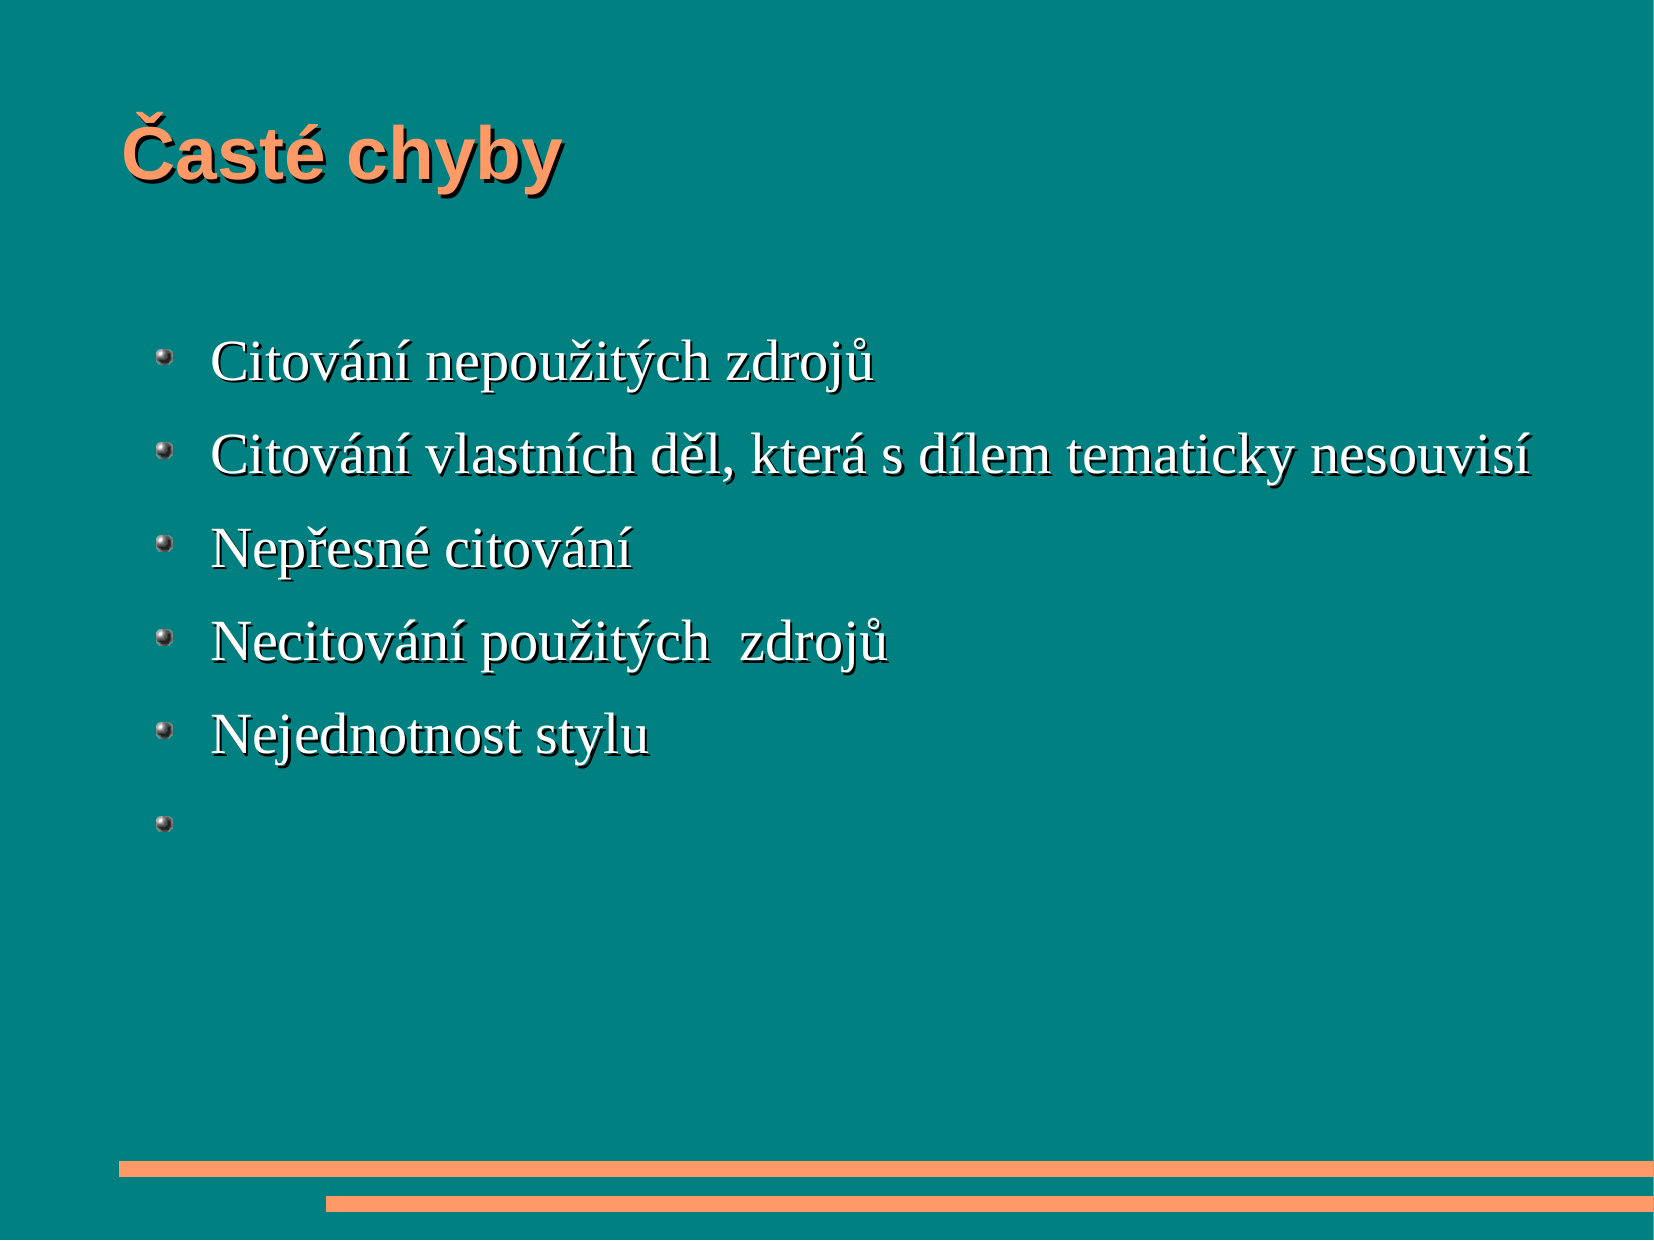

# Časté chyby
Citování nepoužitých zdrojů
Citování vlastních děl, která s dílem tematicky nesouvisí
Nepřesné citování
Necitování použitých  zdrojů
Nejednotnost stylu